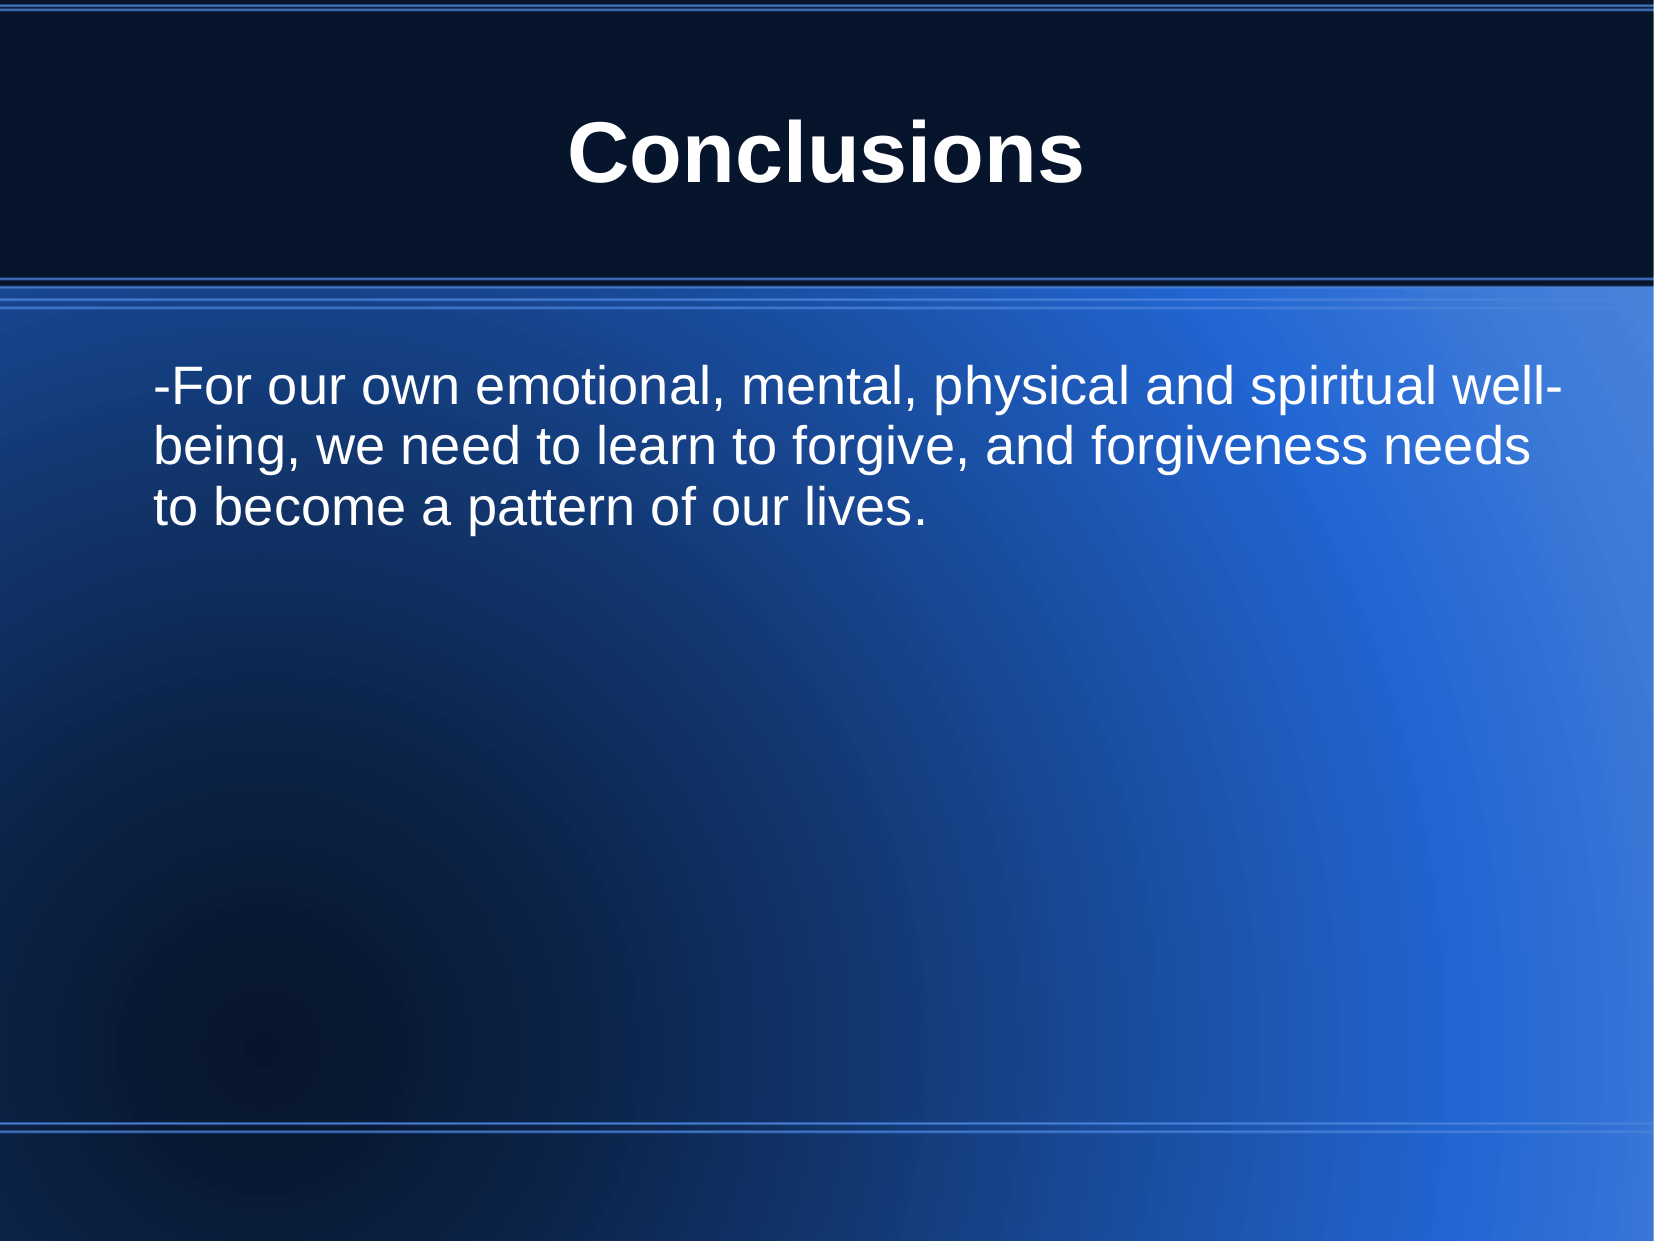

# Conclusions
-For our own emotional, mental, physical and spiritual well-being, we need to learn to forgive, and forgiveness needs to become a pattern of our lives.